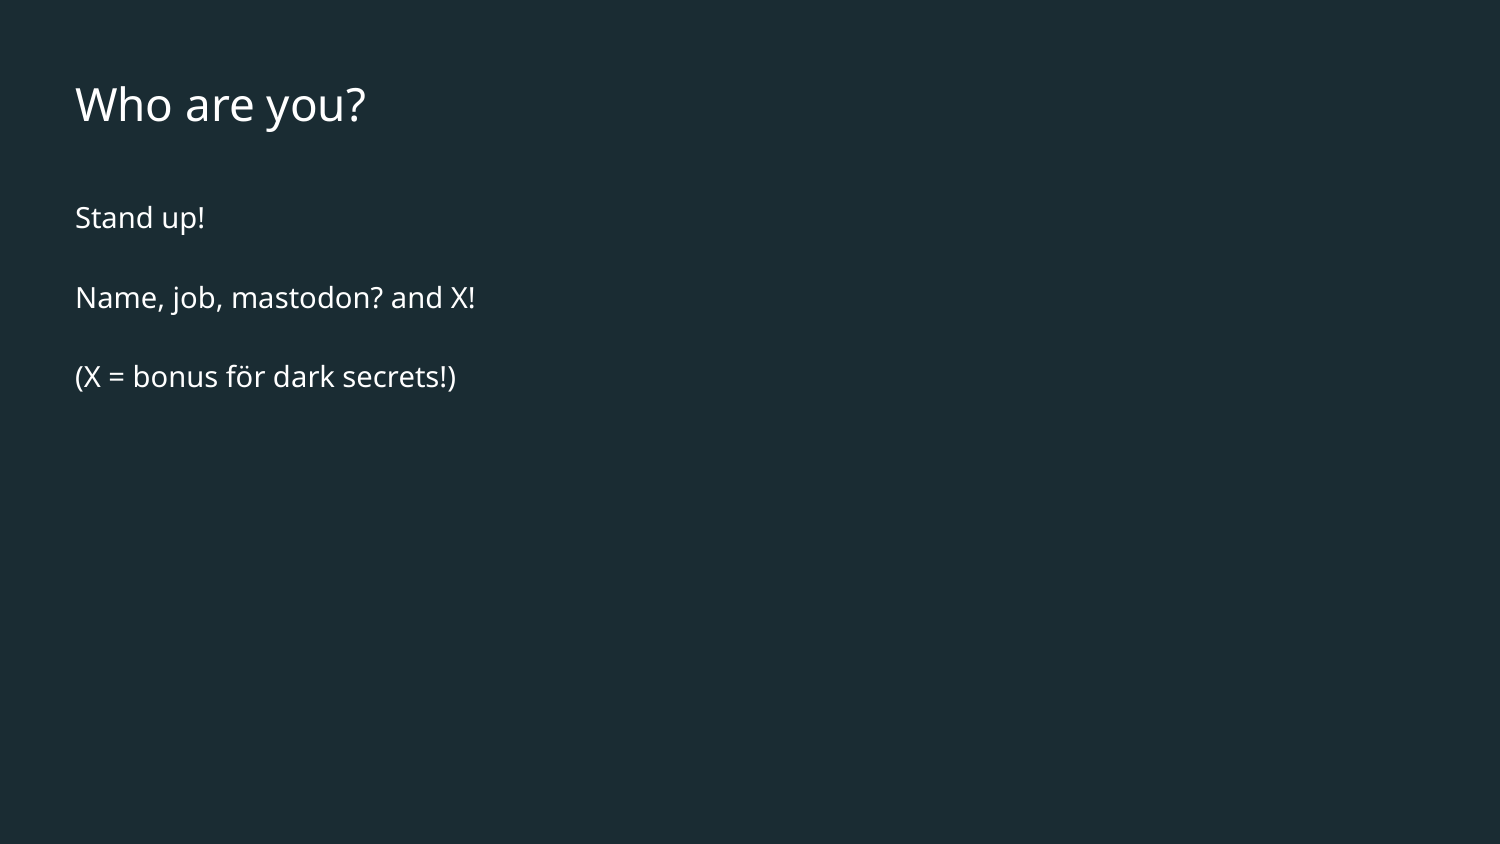

# Who are you?
Stand up!
Name, job, mastodon? and X!
(X = bonus för dark secrets!)